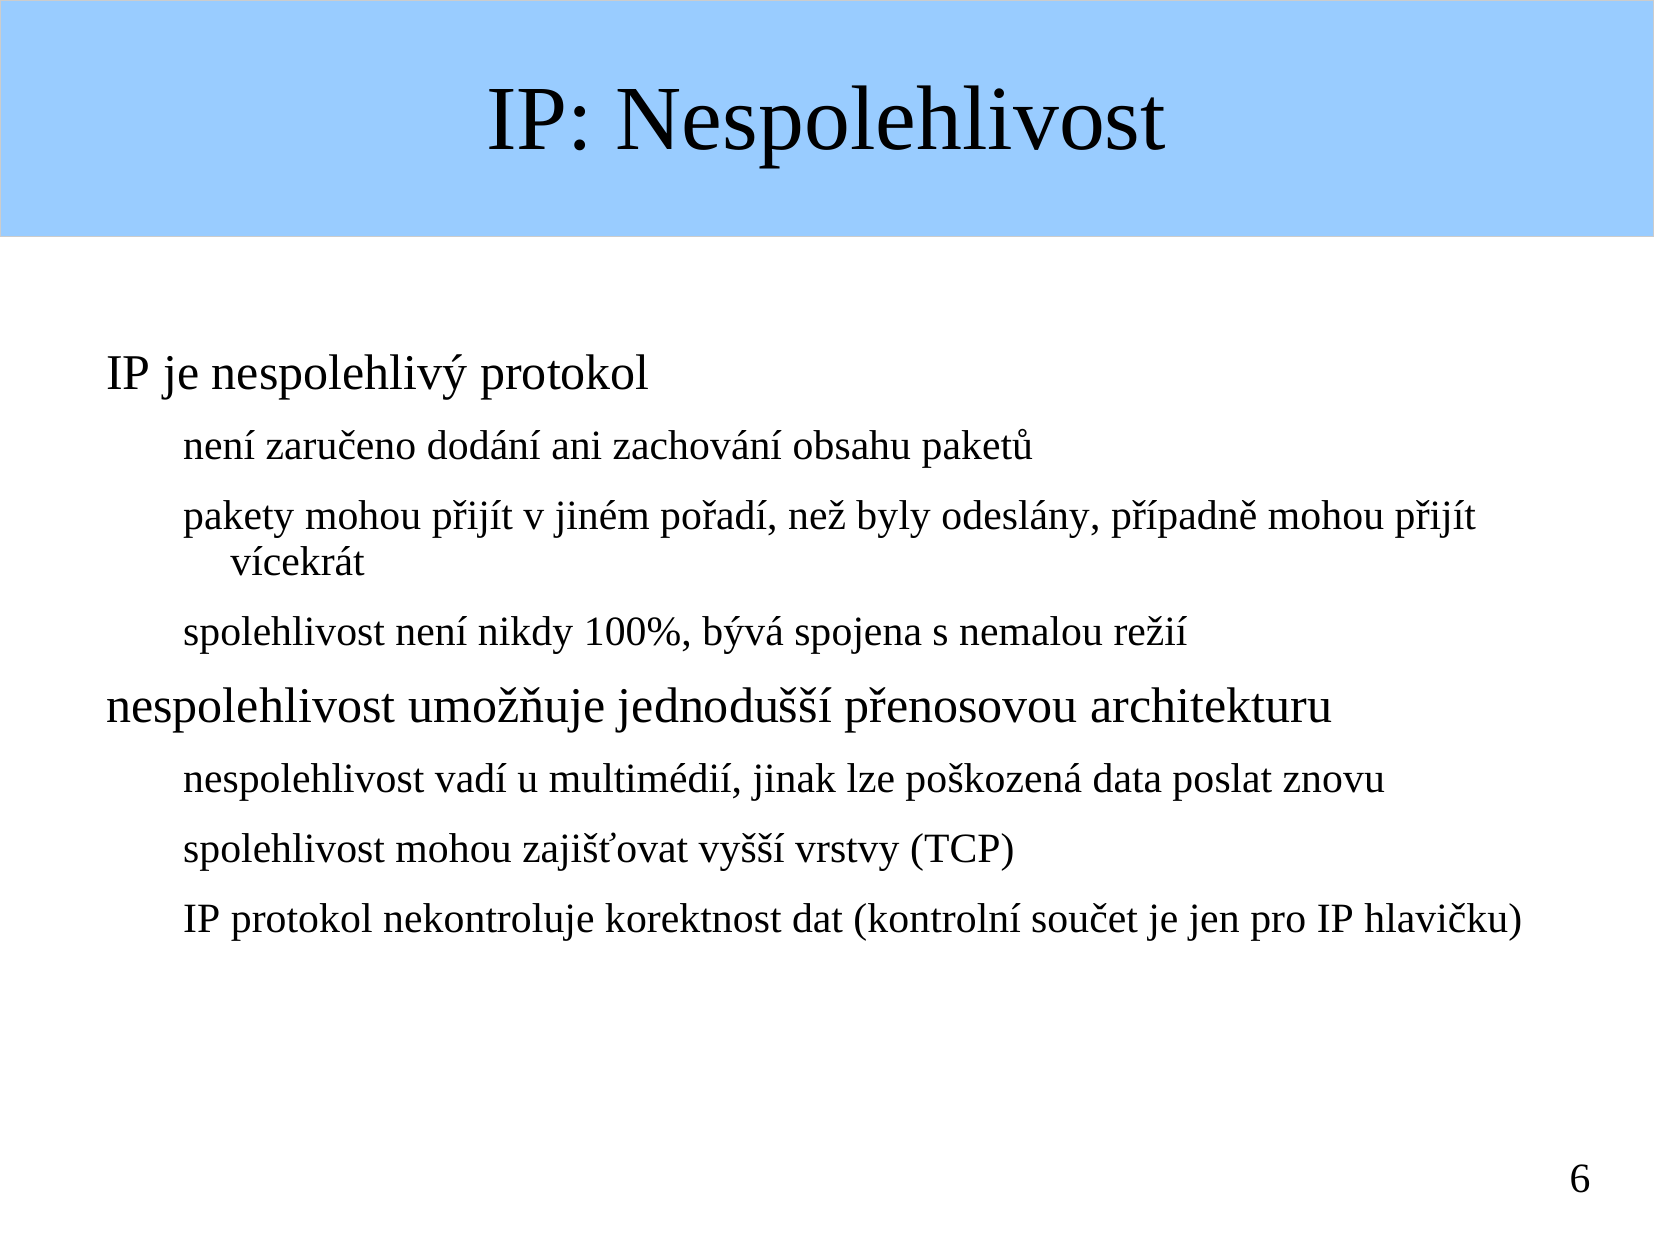

# IP: Nespolehlivost
IP je nespolehlivý protokol
není zaručeno dodání ani zachování obsahu paketů
pakety mohou přijít v jiném pořadí, než byly odeslány, případně mohou přijít vícekrát
spolehlivost není nikdy 100%, bývá spojena s nemalou režií
nespolehlivost umožňuje jednodušší přenosovou architekturu
nespolehlivost vadí u multimédií, jinak lze poškozená data poslat znovu
spolehlivost mohou zajišťovat vyšší vrstvy (TCP)
IP protokol nekontroluje korektnost dat (kontrolní součet je jen pro IP hlavičku)